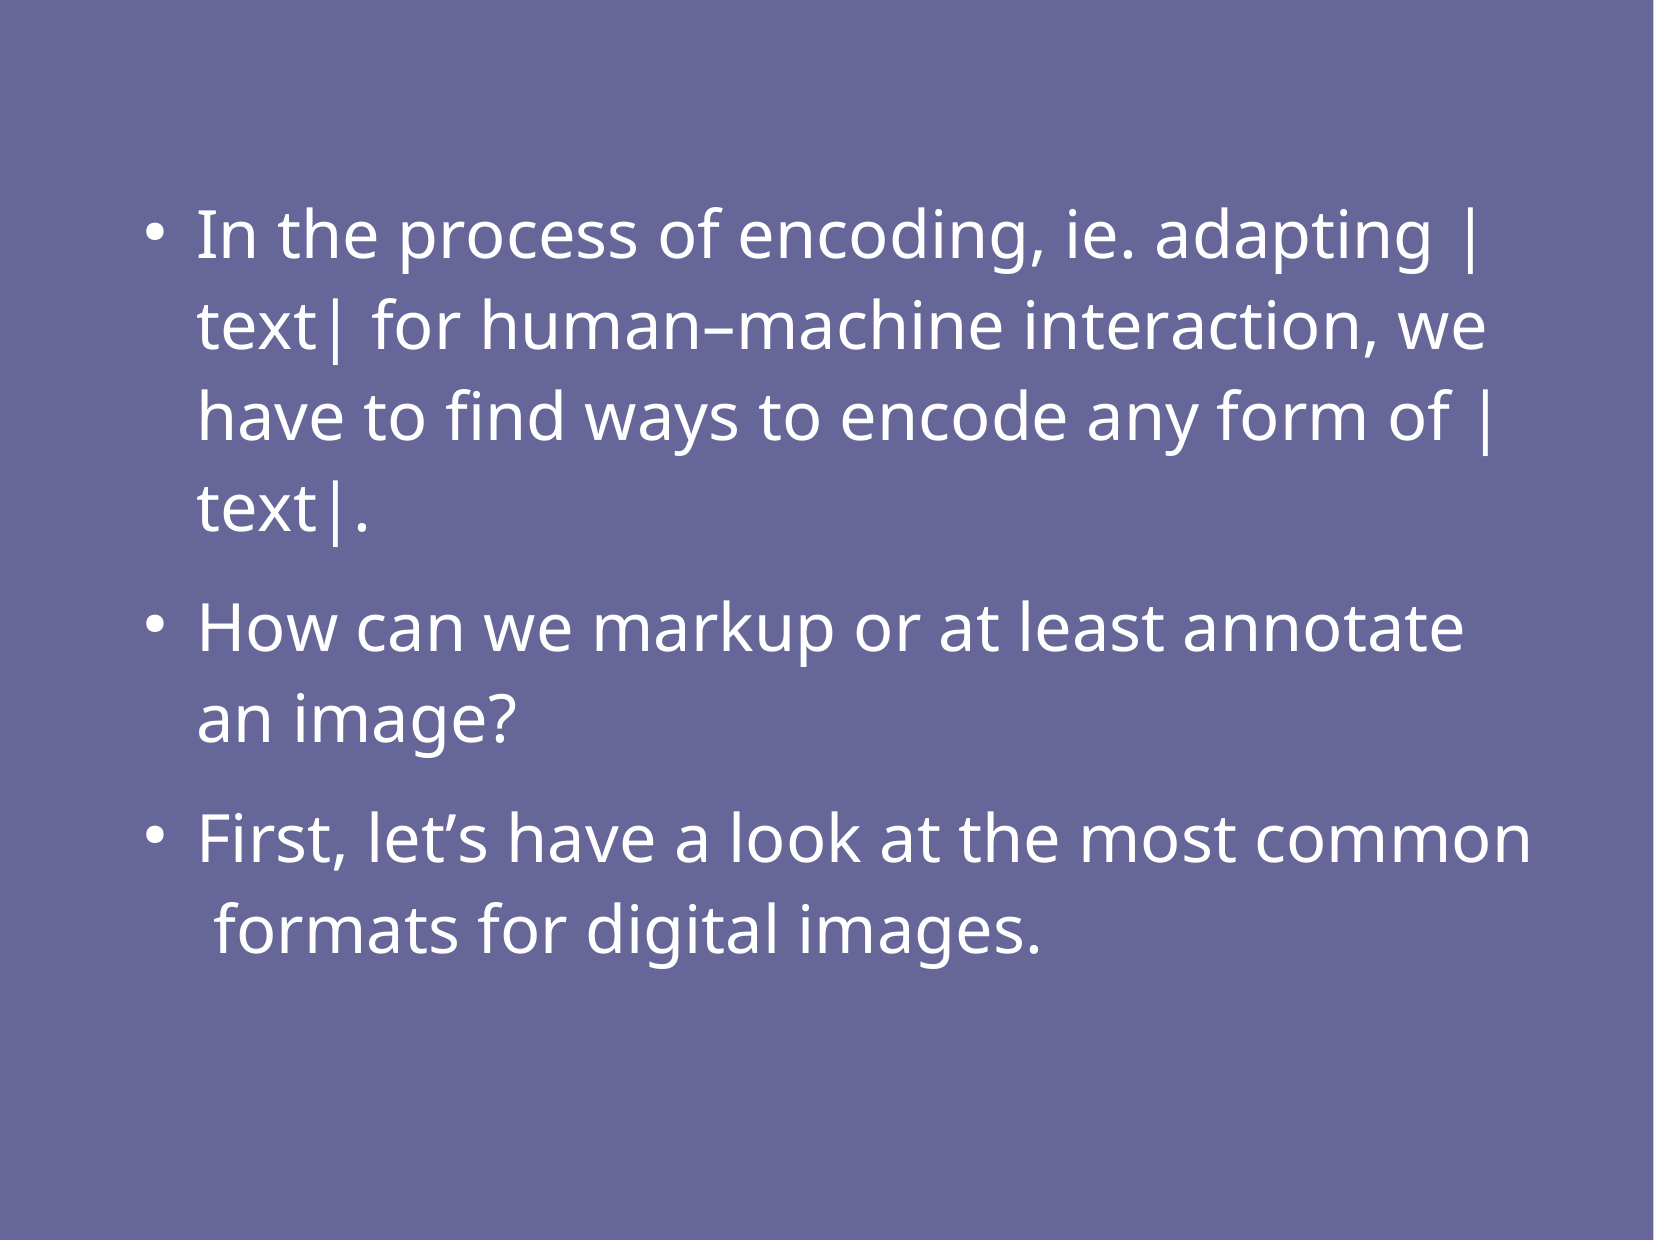

# In the process of encoding, ie. adapting |text| for human–machine interaction, we have to find ways to encode any form of |text|.
How can we markup or at least annotate an image?
First, let’s have a look at the most common formats for digital images.